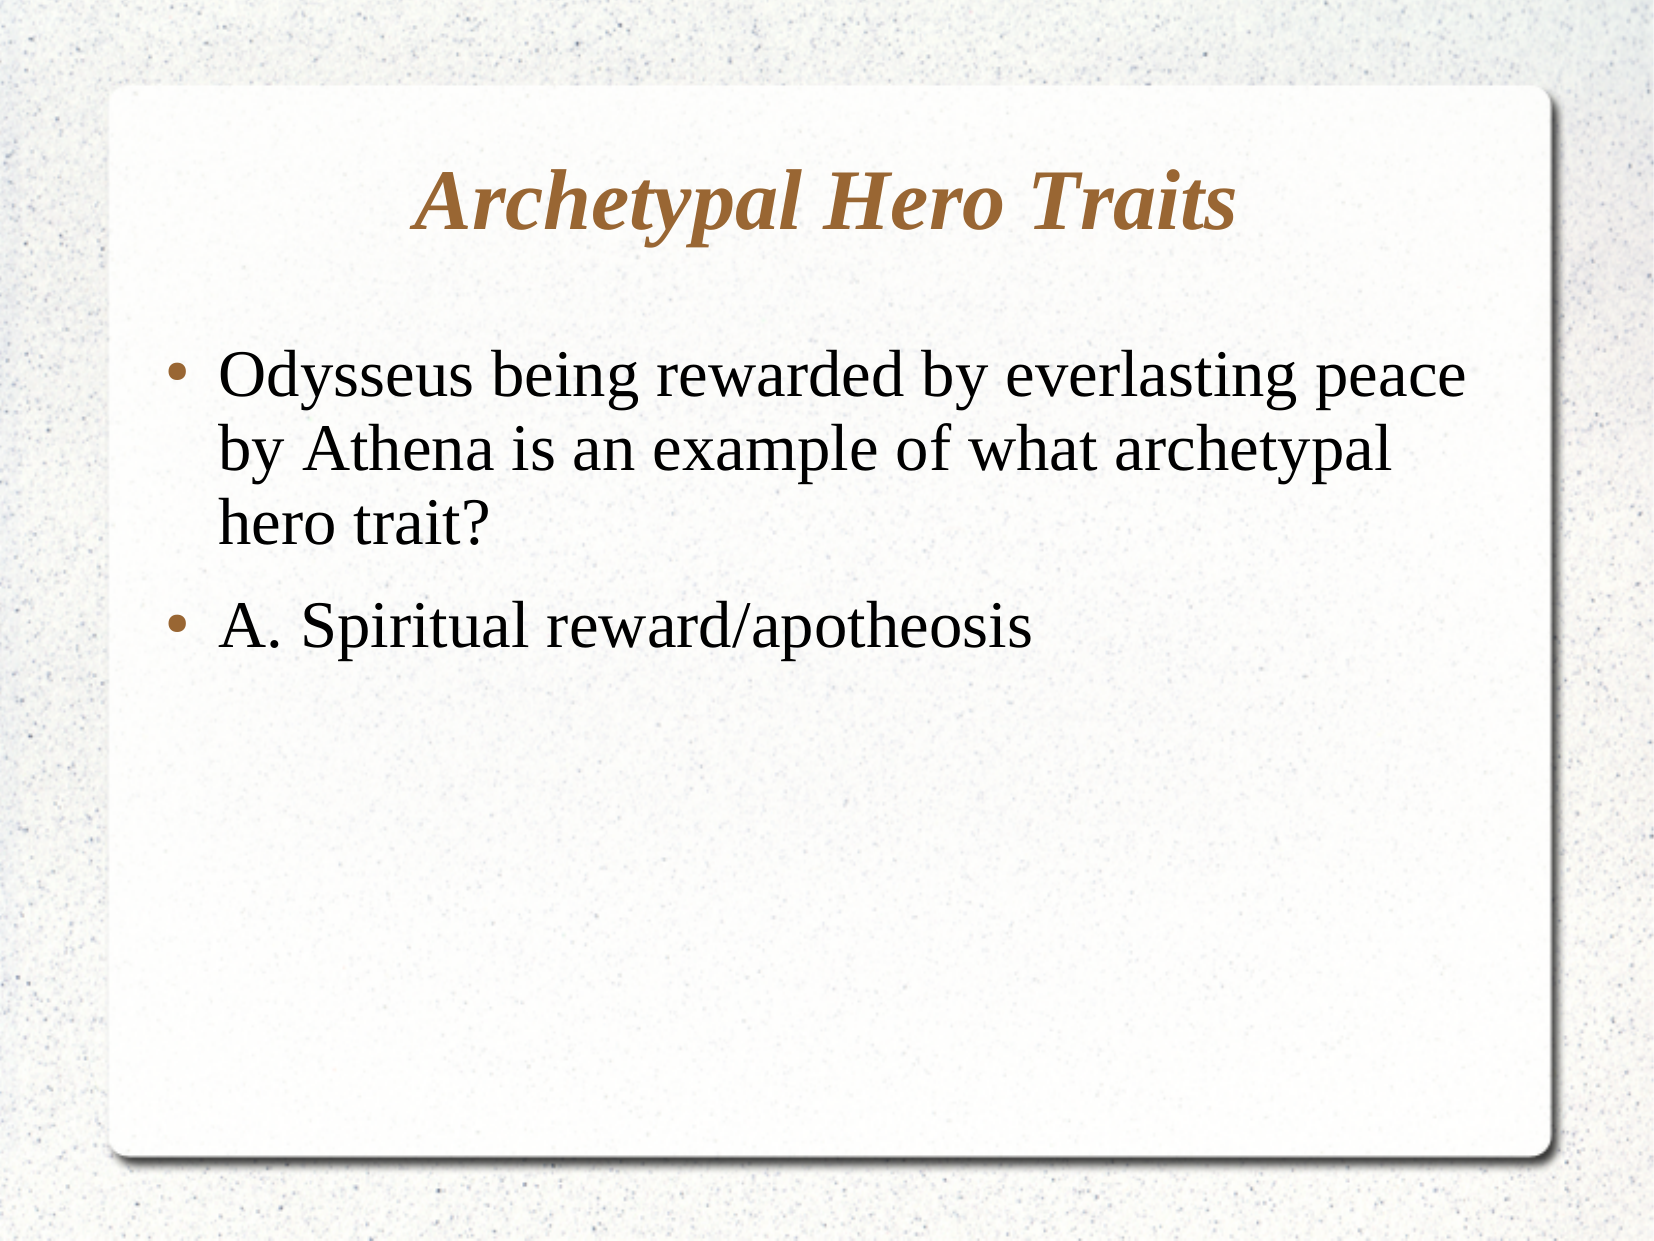

# Archetypal Hero Traits
Odysseus being rewarded by everlasting peace by Athena is an example of what archetypal hero trait?
A. Spiritual reward/apotheosis